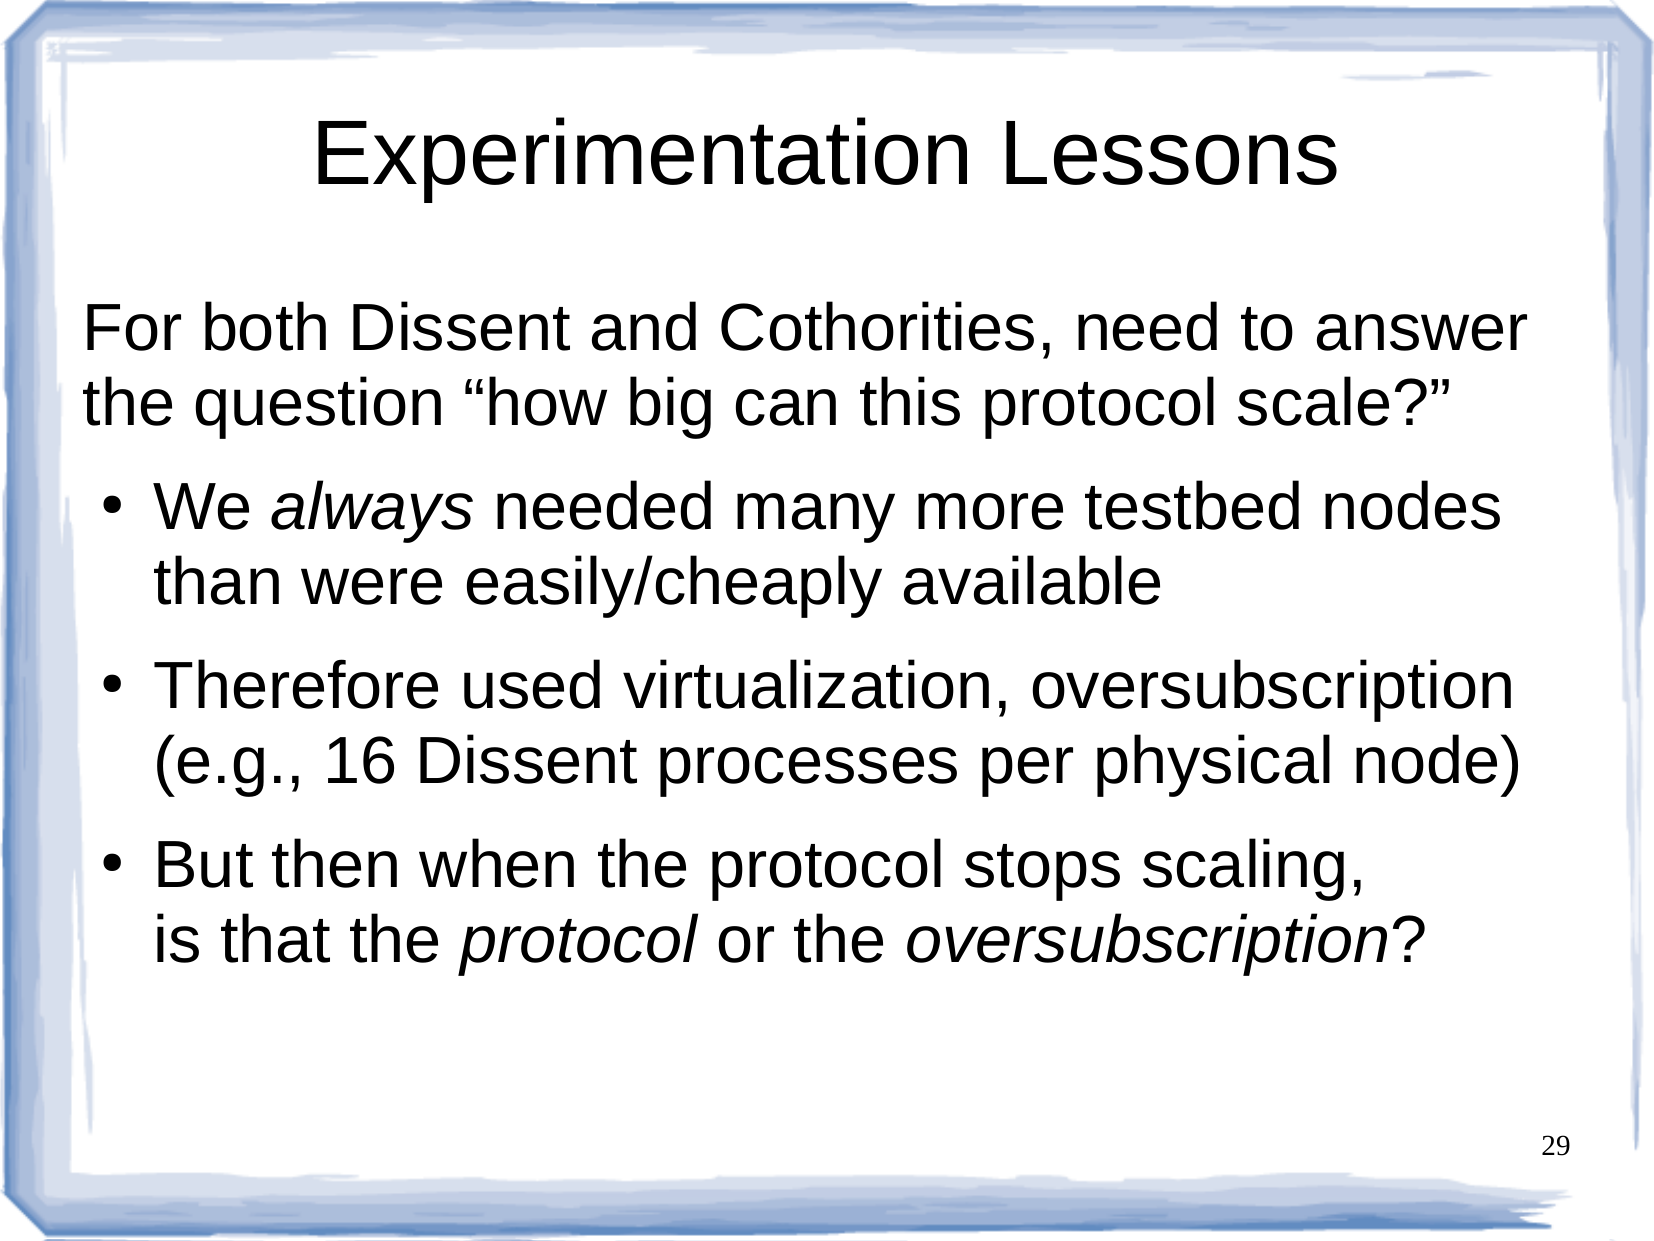

# Experimentation Lessons
For both Dissent and Cothorities, need to answer
the question “how big can this protocol scale?”
We always needed many more testbed nodes than were easily/cheaply available
Therefore used virtualization, oversubscription
(e.g., 16 Dissent processes per physical node)
But then when the protocol stops scaling,
is that the protocol or the oversubscription?
29